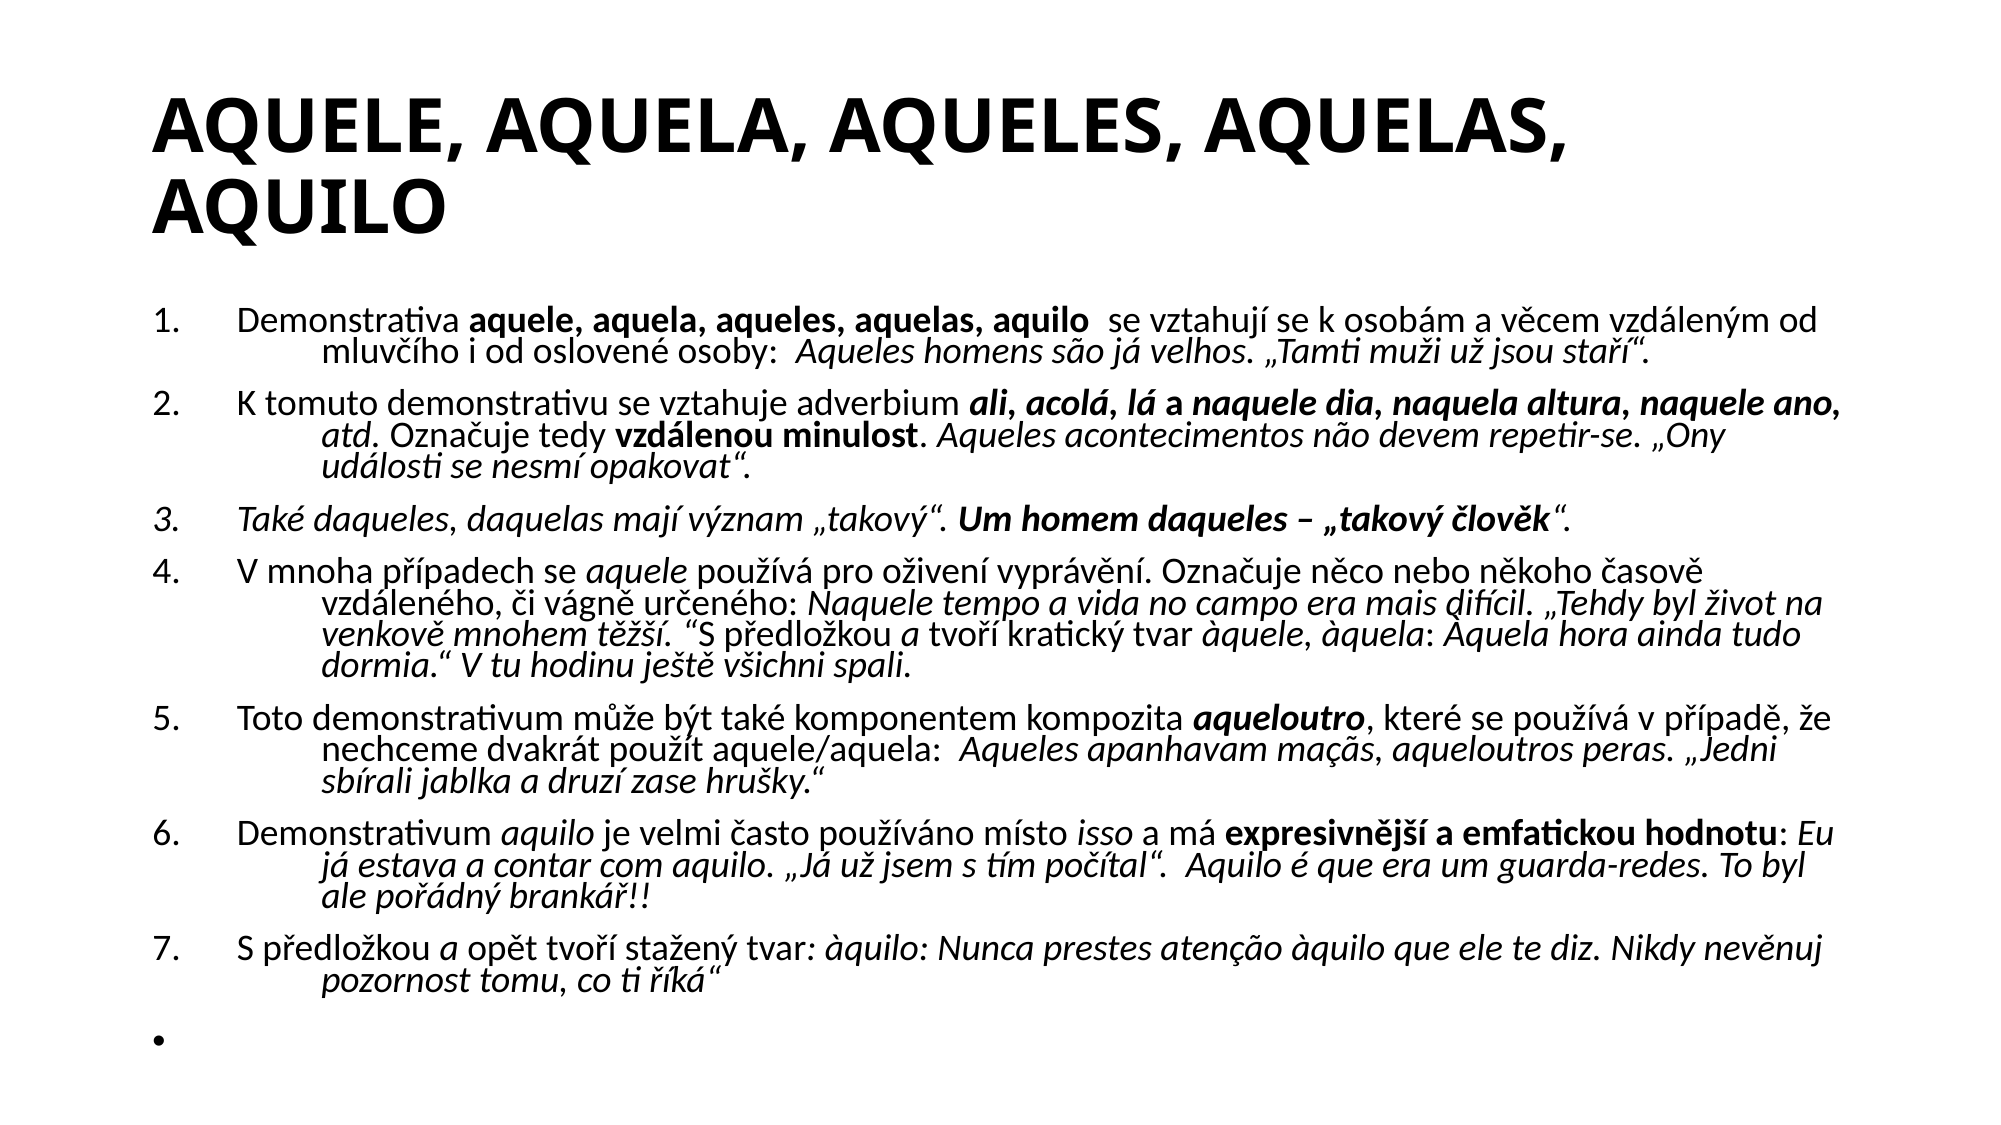

# AQUELE, AQUELA, AQUELES, AQUELAS, AQUILO
Demonstrativa aquele, aquela, aqueles, aquelas, aquilo se vztahují se k osobám a věcem vzdáleným od mluvčího i od oslovené osoby: Aqueles homens são já velhos. „Tamti muži už jsou staří“.
K tomuto demonstrativu se vztahuje adverbium ali, acolá, lá a naquele dia, naquela altura, naquele ano, atd. Označuje tedy vzdálenou minulost. Aqueles acontecimentos não devem repetir-se. „Ony události se nesmí opakovat“.
Také daqueles, daquelas mají význam „takový“. Um homem daqueles – „takový člověk“.
V mnoha případech se aquele používá pro oživení vyprávění. Označuje něco nebo někoho časově vzdáleného, či vágně určeného: Naquele tempo a vida no campo era mais difícil. „Tehdy byl život na venkově mnohem těžší. “S předložkou a tvoří kratický tvar àquele, àquela: Àquela hora ainda tudo dormia.“ V tu hodinu ještě všichni spali.
Toto demonstrativum může být také komponentem kompozita aqueloutro, které se používá v případě, že nechceme dvakrát použít aquele/aquela: Aqueles apanhavam maçãs, aqueloutros peras. „Jedni sbírali jablka a druzí zase hrušky.“
Demonstrativum aquilo je velmi často používáno místo isso a má expresivnější a emfatickou hodnotu: Eu já estava a contar com aquilo. „Já už jsem s tím počítal“. Aquilo é que era um guarda-redes. To byl ale pořádný brankář!!
S předložkou a opět tvoří stažený tvar: àquilo: Nunca prestes atenção àquilo que ele te diz. Nikdy nevěnuj pozornost tomu, co ti říká“